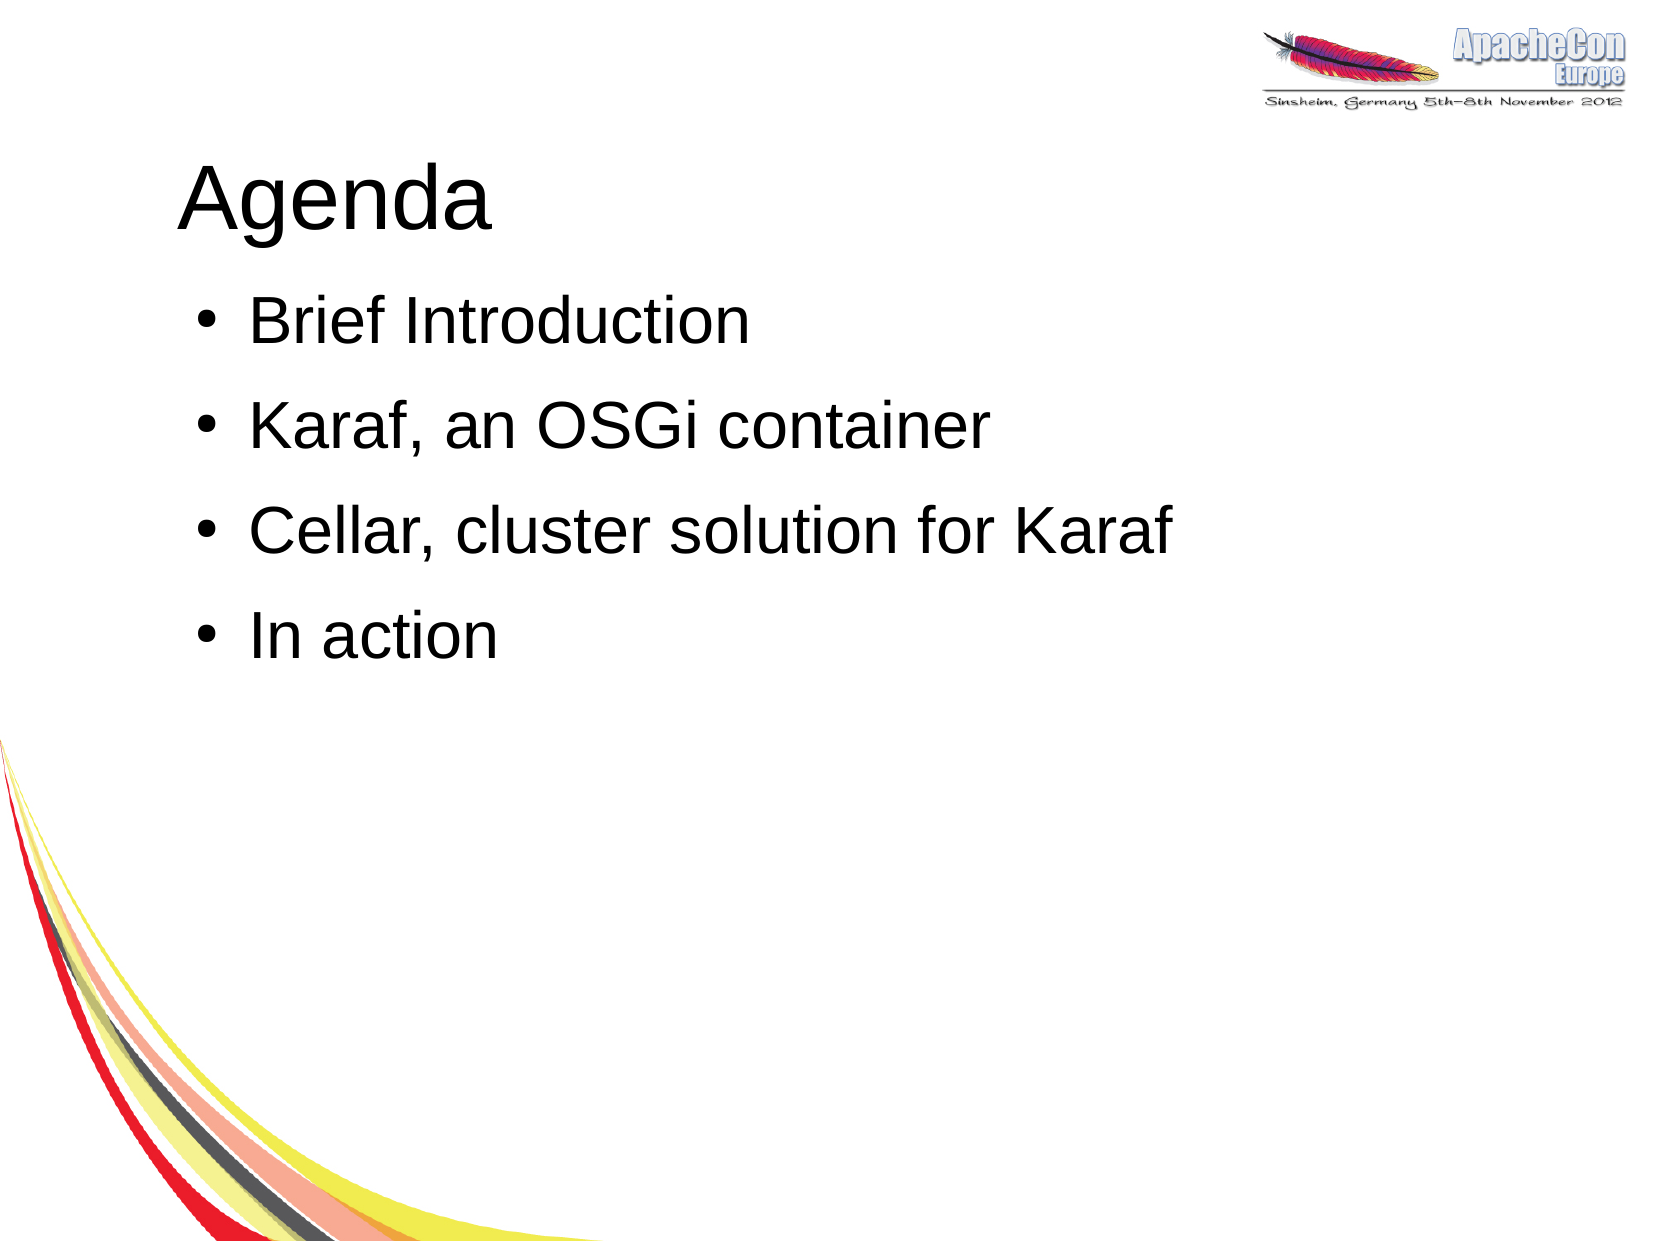

# Agenda
Brief Introduction
Karaf, an OSGi container
Cellar, cluster solution for Karaf
In action